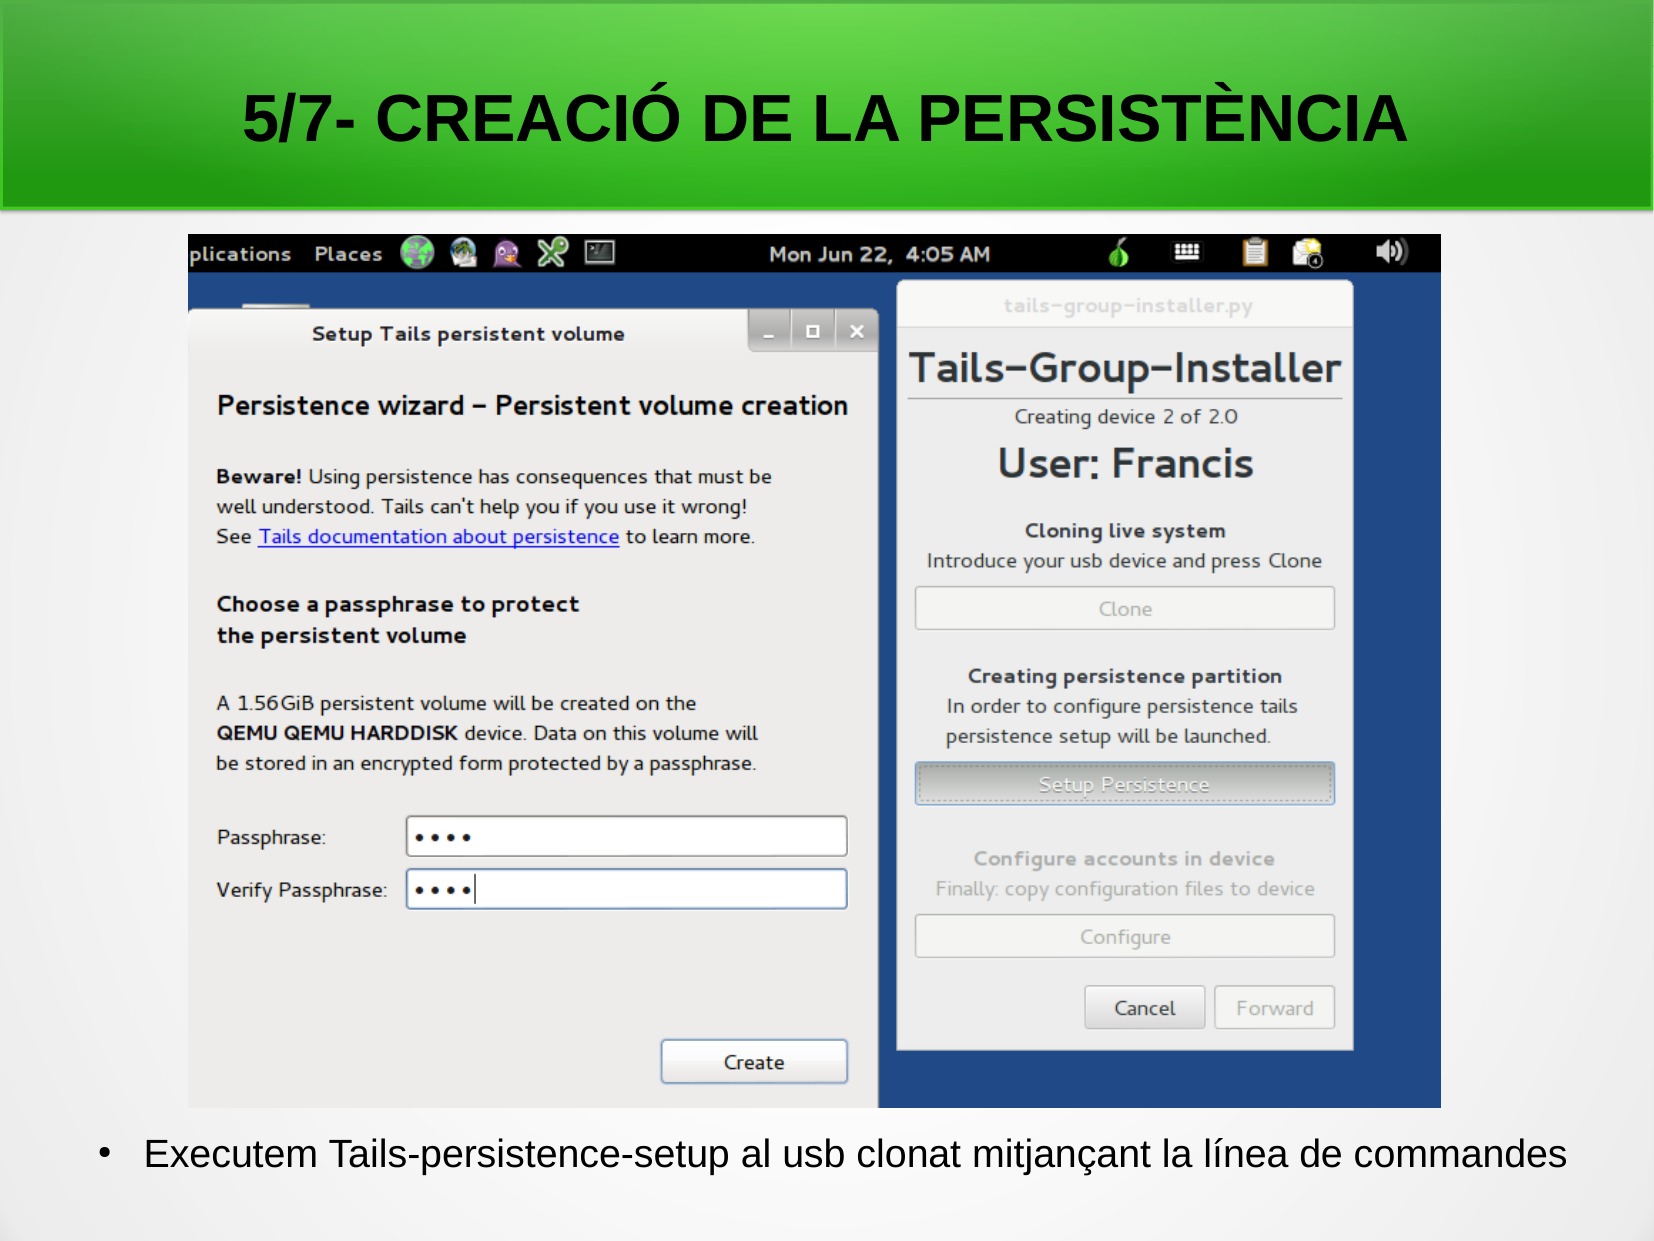

# 5/7- CREACIÓ DE LA PERSISTÈNCIA
Executem Tails-persistence-setup al usb clonat mitjançant la línea de commandes